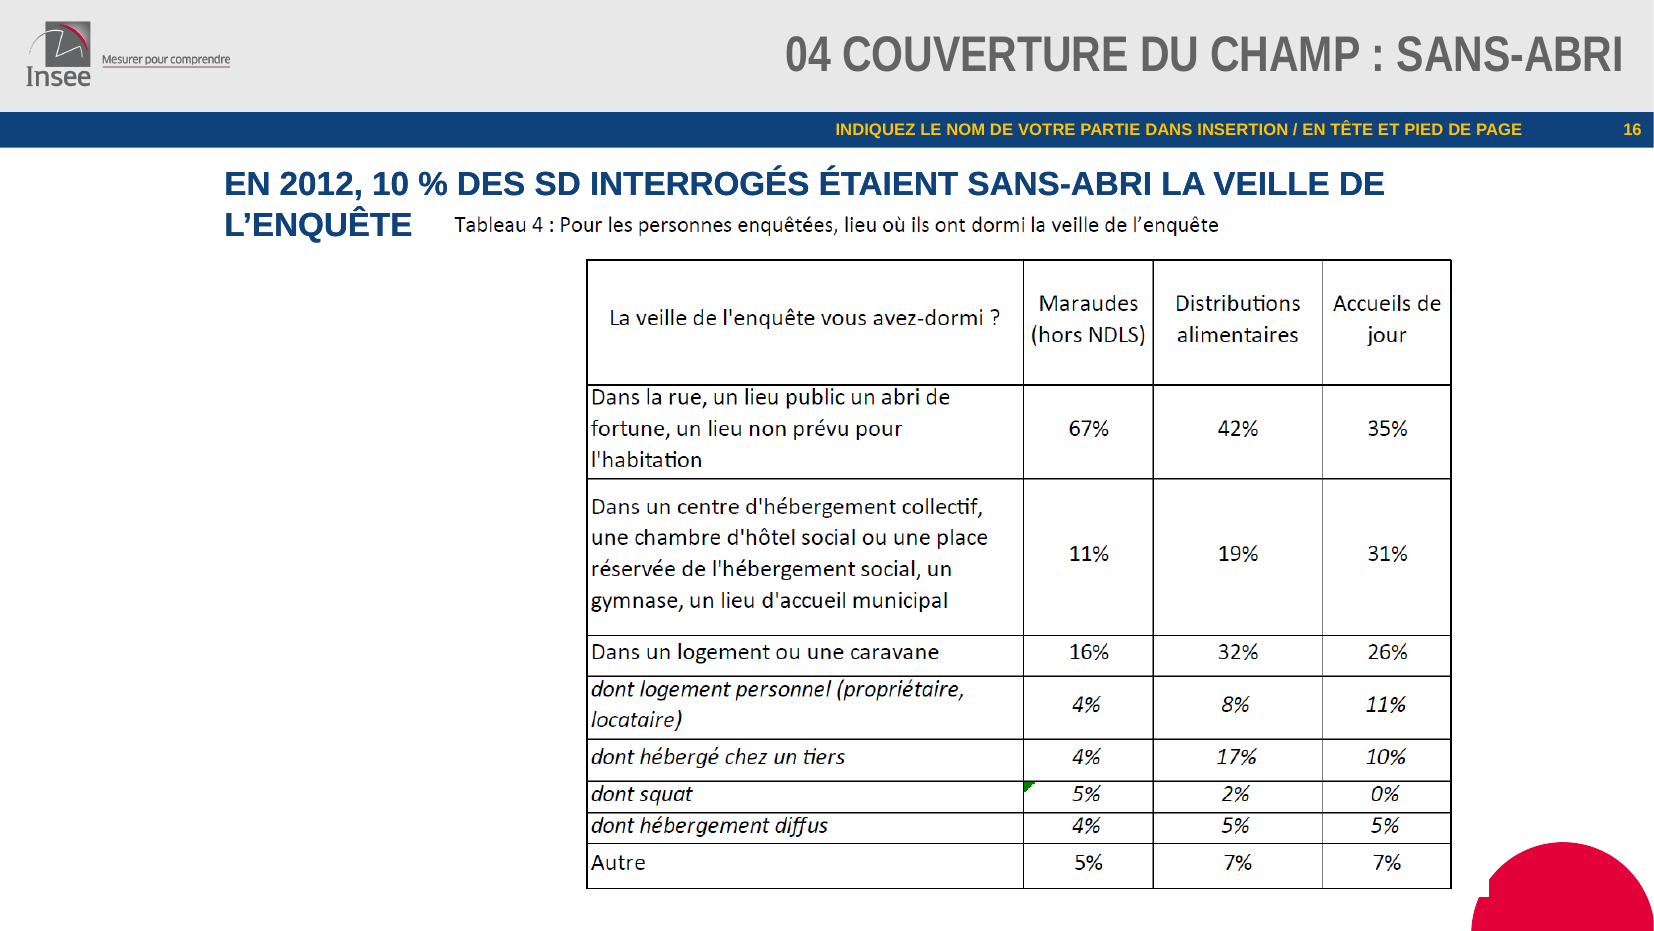

# 04 couverture du champ : Sans-abri
Indiquez le nom de votre partie dans Insertion / En tête et pied de page
16
En 2012, 10 % des SD interrogés étaient sans-abri la veille de l’enquête
En 2012, 10 % des SD interrogés étaient sans-abri la veille de l’enquête